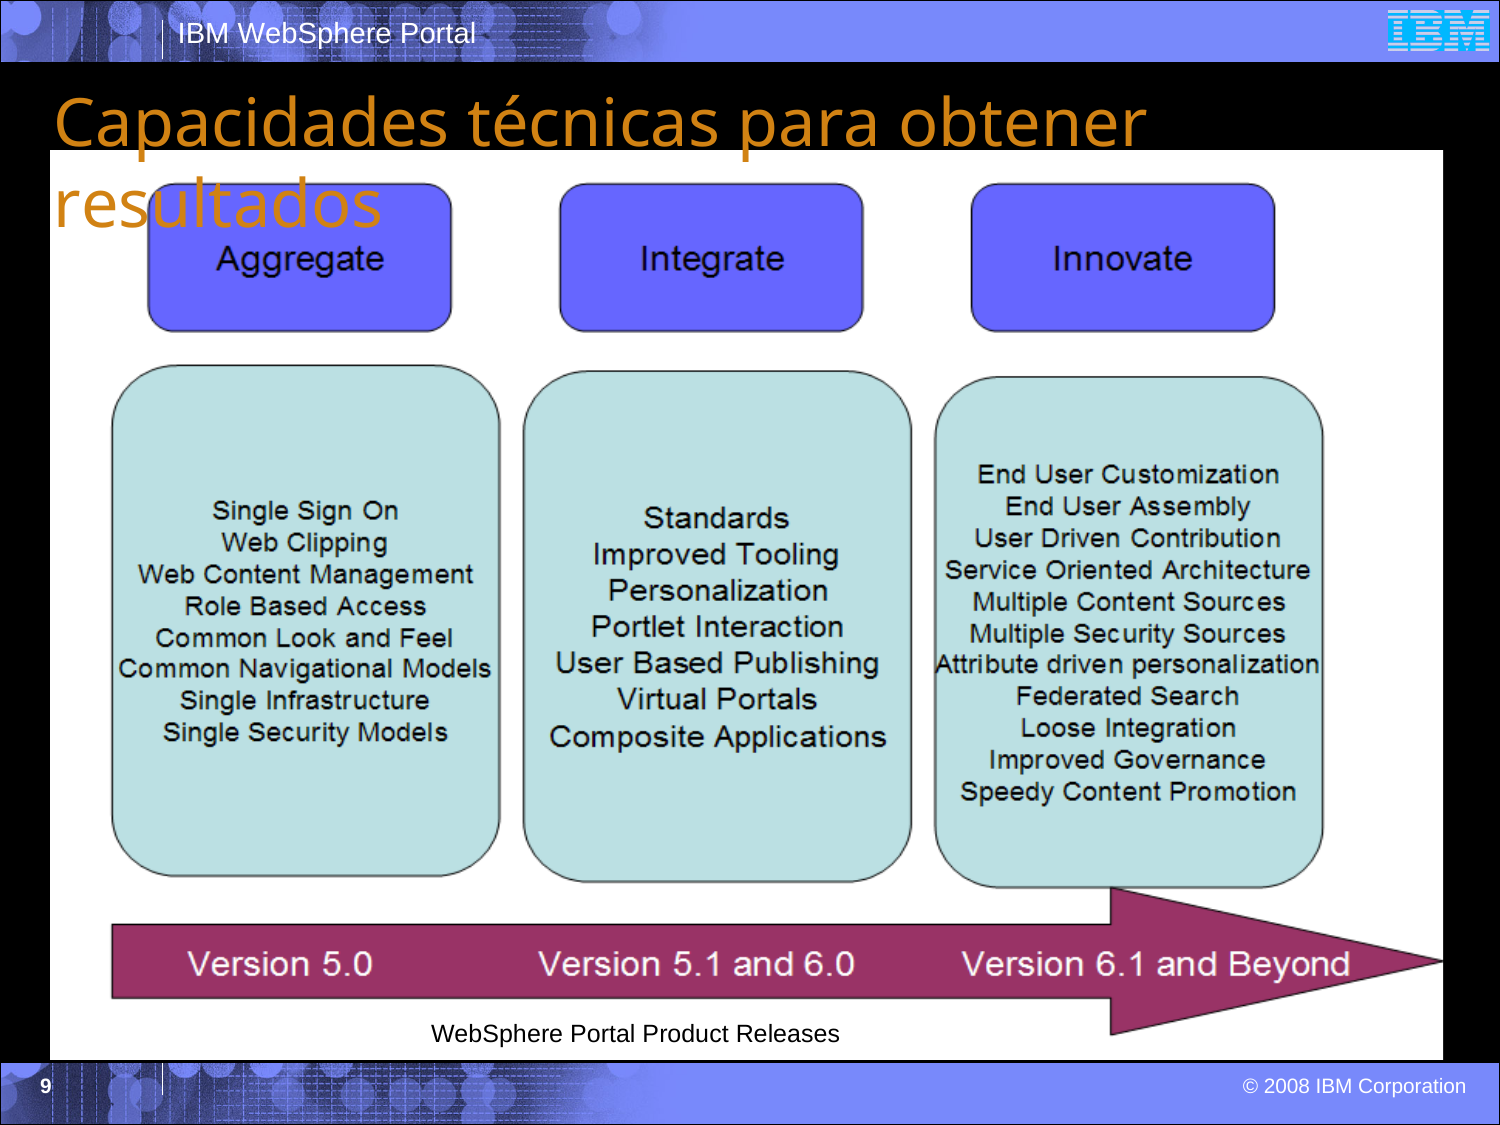

# Capacidades técnicas para obtener resultados
WebSphere Portal Product Releases
9